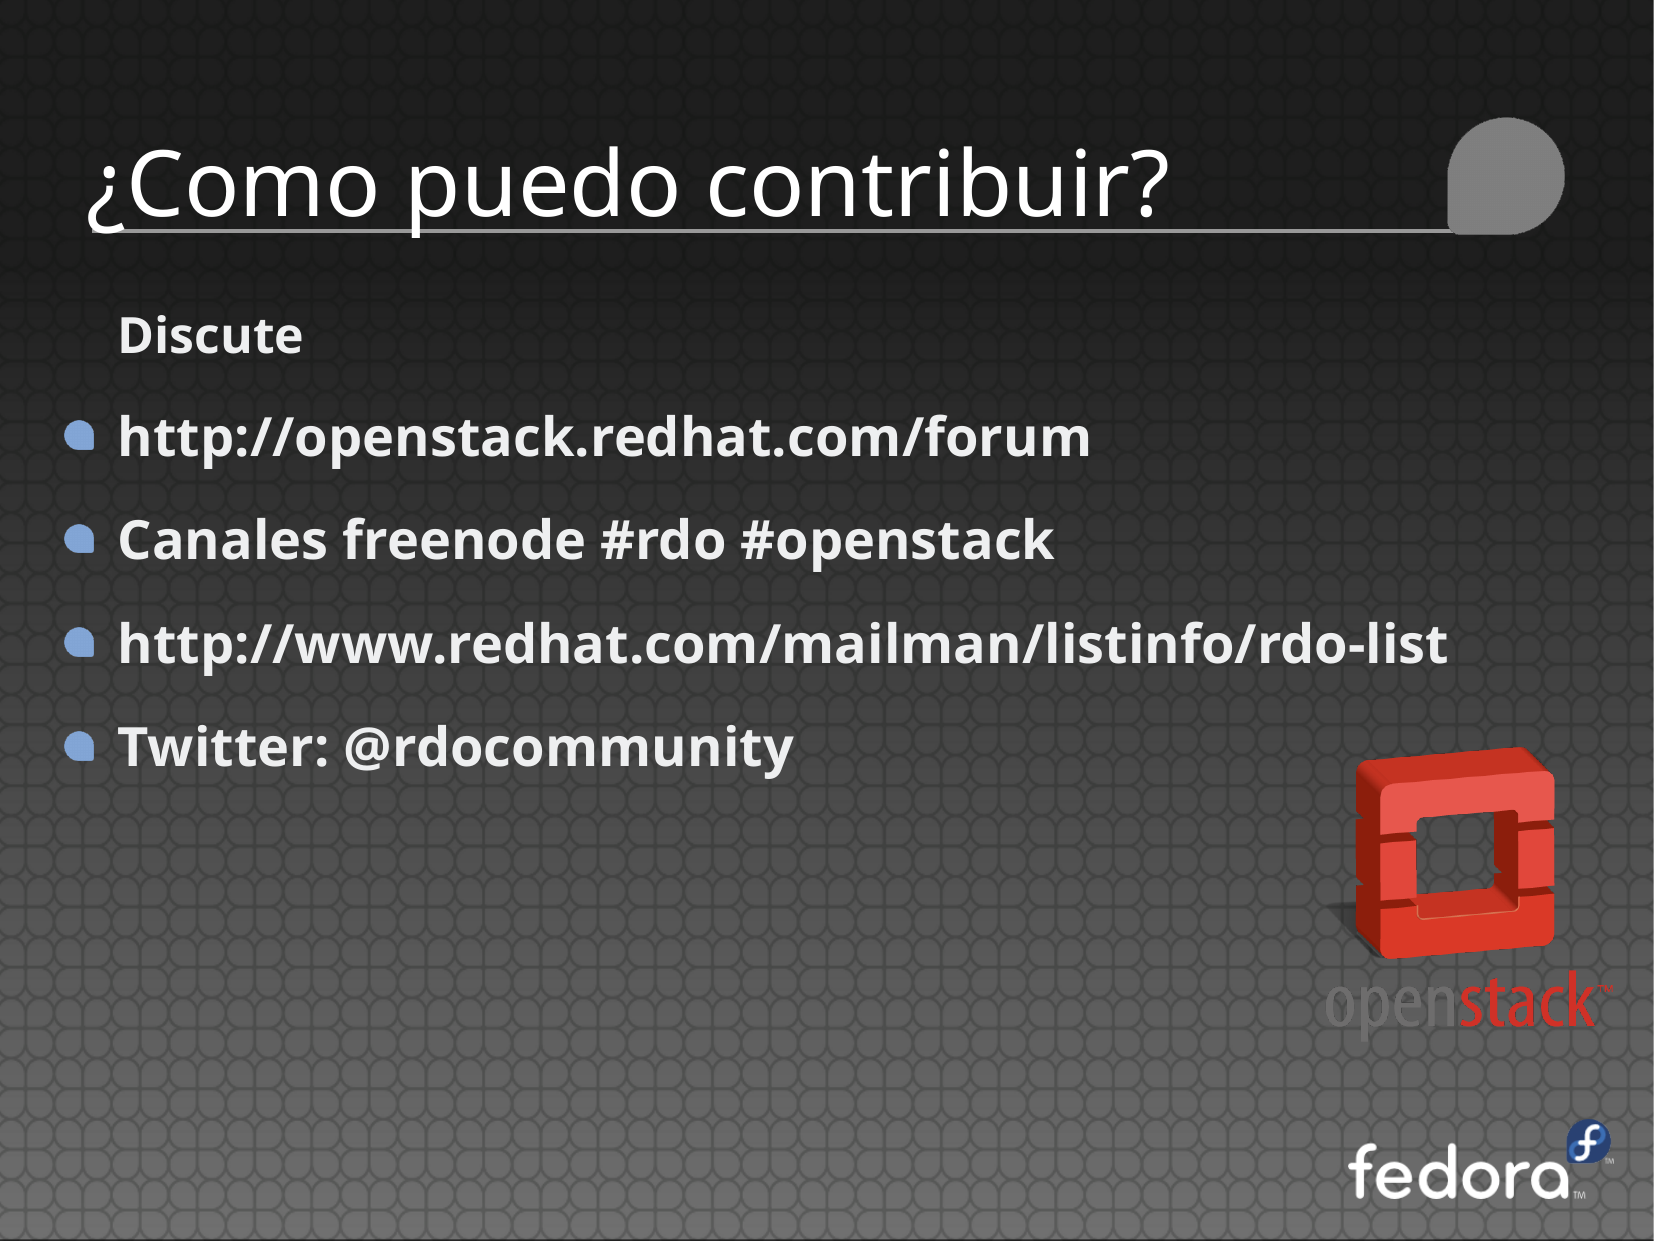

# ¿Como puedo contribuir?
Discute
http://openstack.redhat.com/forum
Canales freenode #rdo #openstack
http://www.redhat.com/mailman/listinfo/rdo-list
Twitter: @rdocommunity